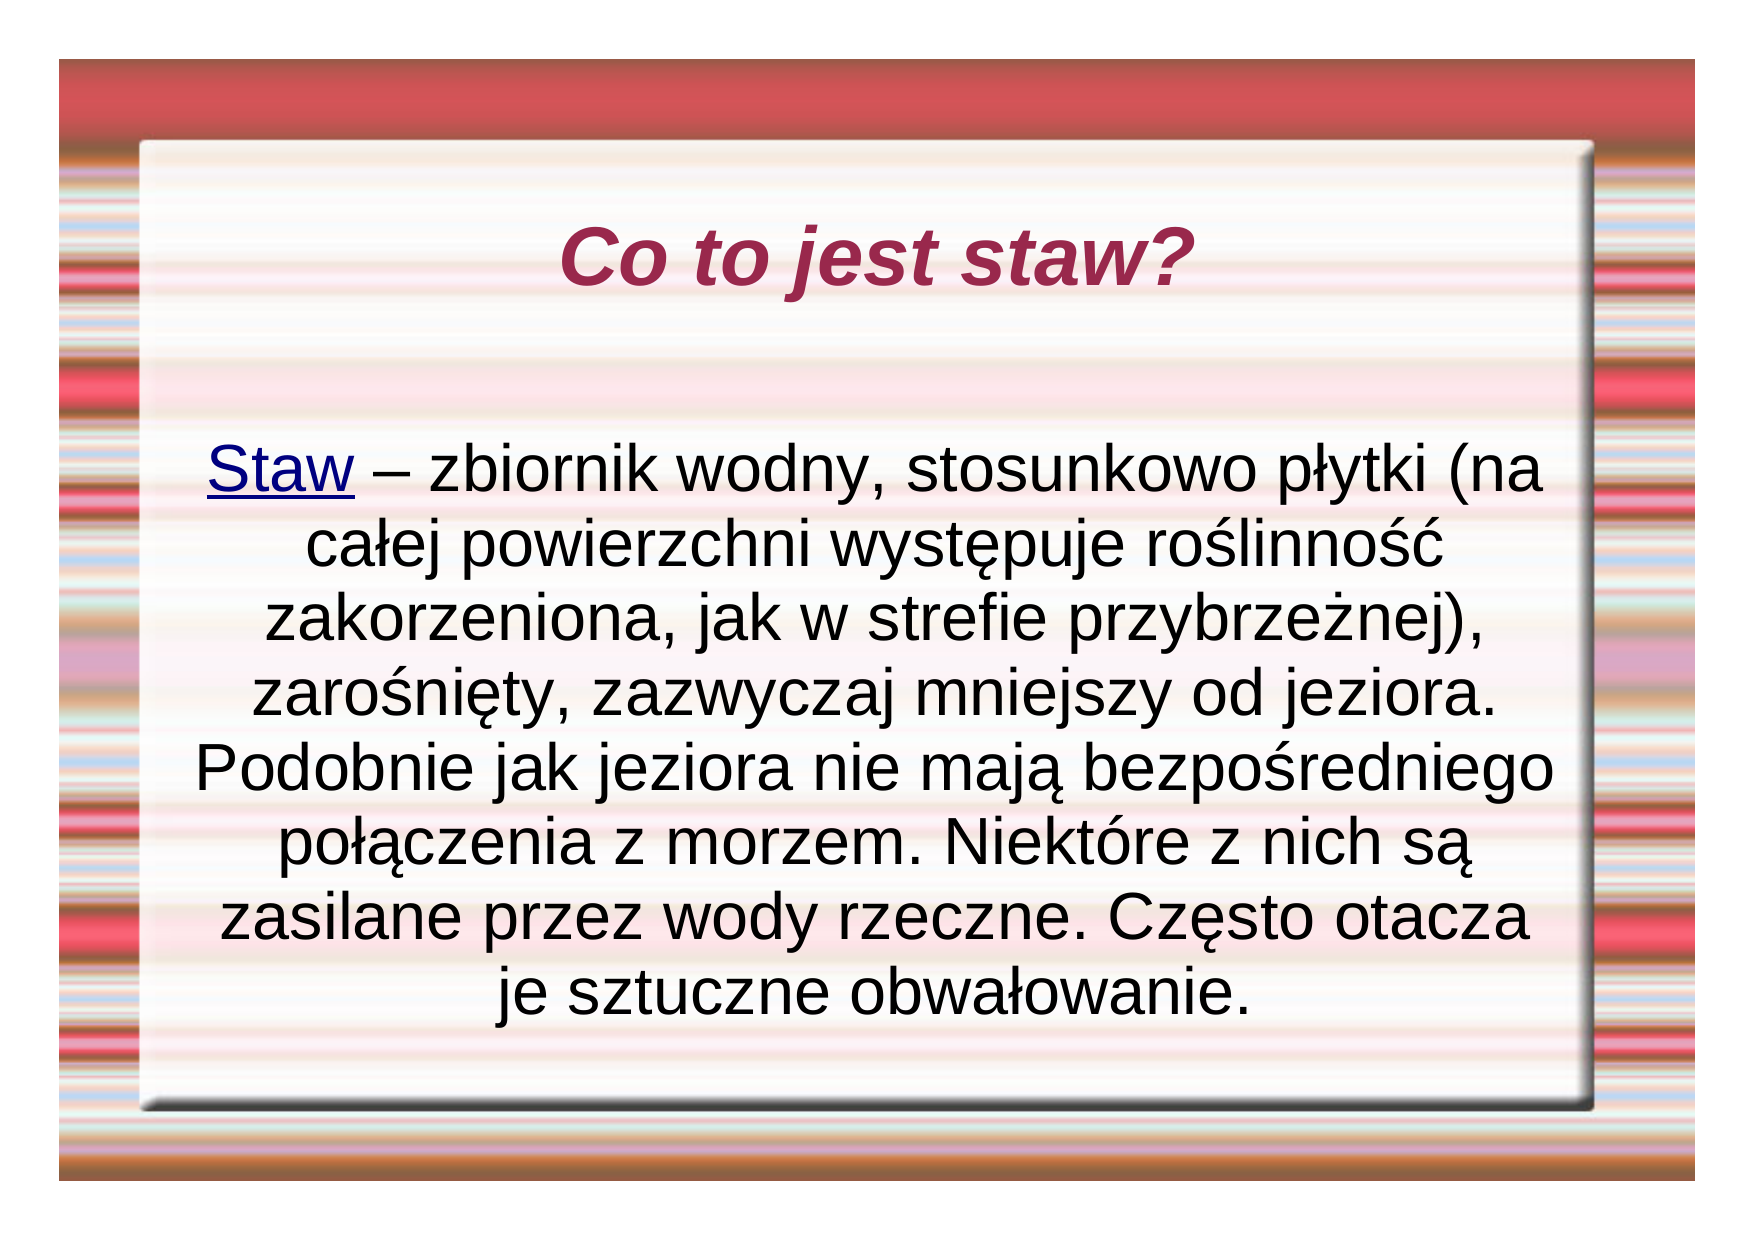

# Co to jest staw?
Staw – zbiornik wodny, stosunkowo płytki (na całej powierzchni występuje roślinność zakorzeniona, jak w strefie przybrzeżnej), zarośnięty, zazwyczaj mniejszy od jeziora. Podobnie jak jeziora nie mają bezpośredniego połączenia z morzem. Niektóre z nich są zasilane przez wody rzeczne. Często otacza je sztuczne obwałowanie.